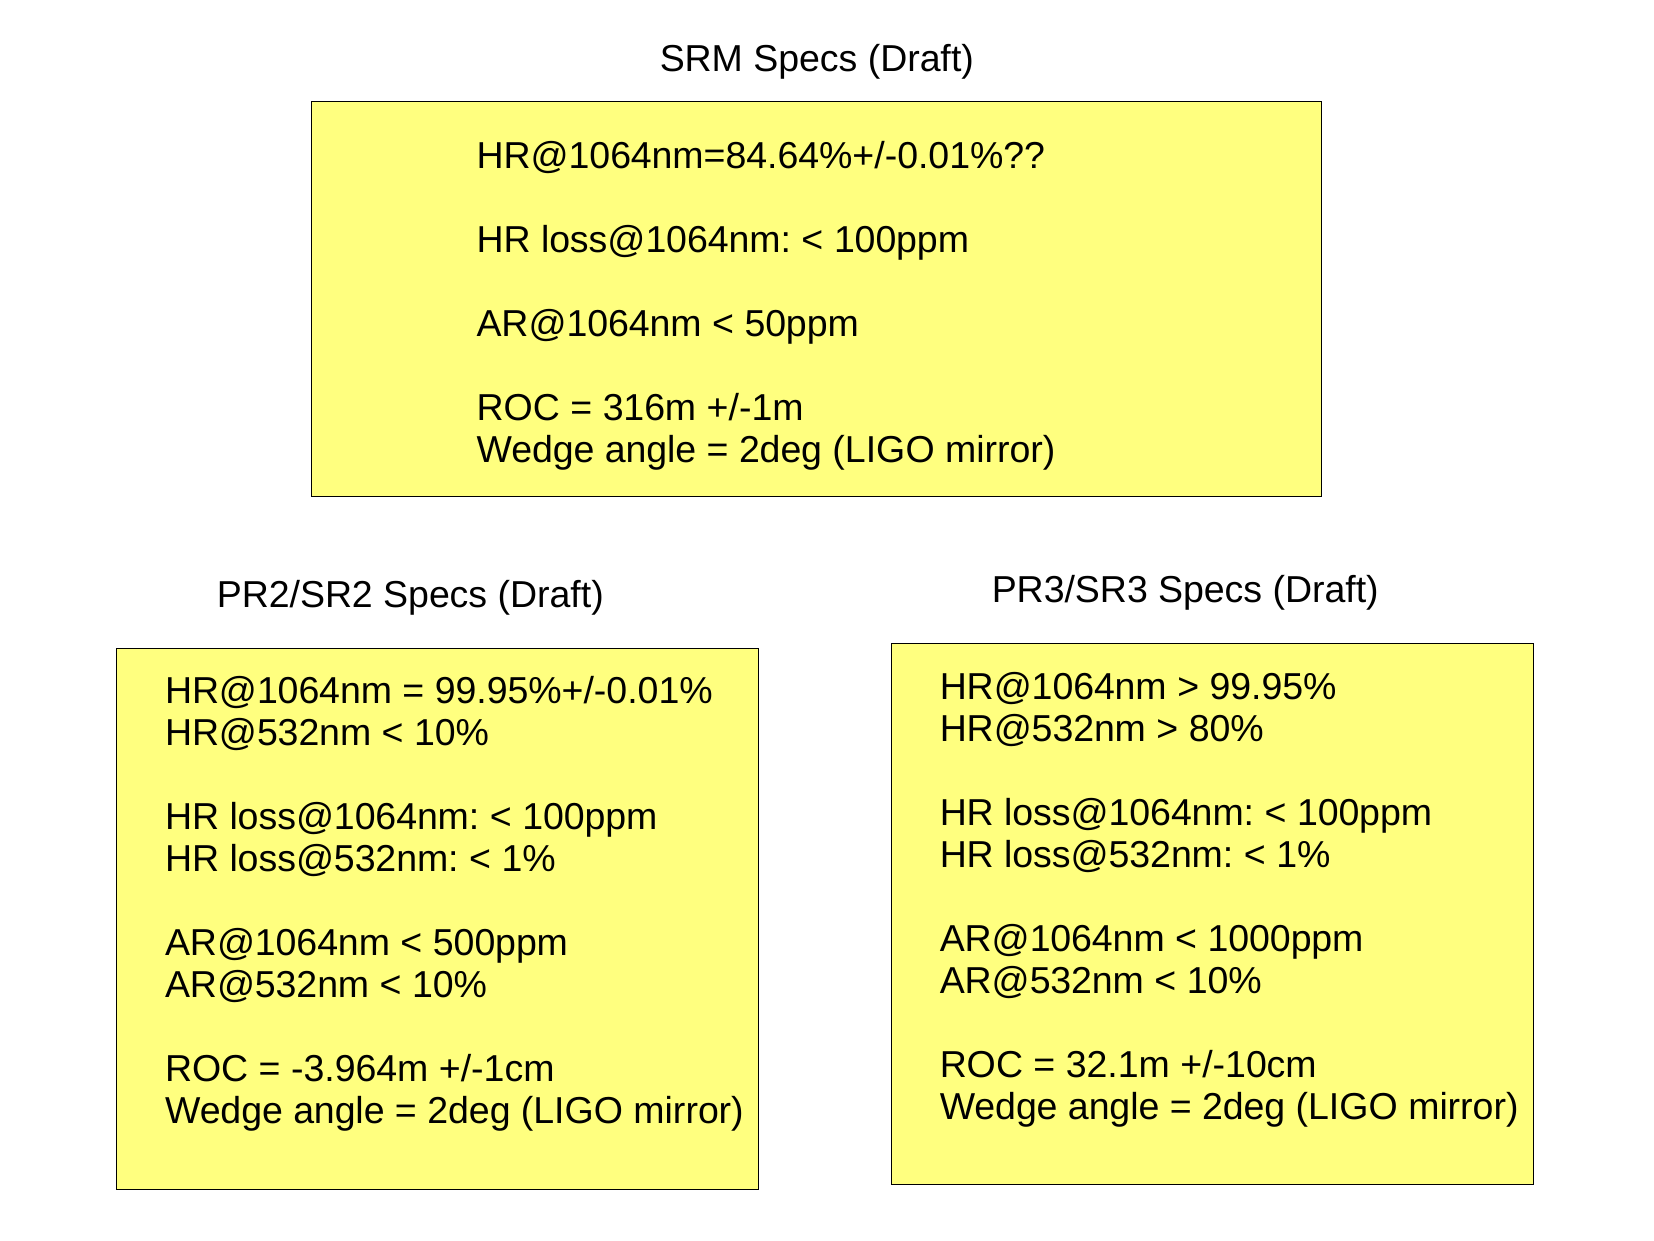

SRM Specs (Draft)
HR@1064nm=84.64%+/-0.01%??
HR loss@1064nm: < 100ppm
AR@1064nm < 50ppm
ROC = 316m +/-1m
Wedge angle = 2deg (LIGO mirror)
PR3/SR3 Specs (Draft)
PR2/SR2 Specs (Draft)
HR@1064nm > 99.95%
HR@532nm > 80%
HR loss@1064nm: < 100ppm
HR loss@532nm: < 1%
AR@1064nm < 1000ppm
AR@532nm < 10%
ROC = 32.1m +/-10cm
Wedge angle = 2deg (LIGO mirror)
HR@1064nm = 99.95%+/-0.01%
HR@532nm < 10%
HR loss@1064nm: < 100ppm
HR loss@532nm: < 1%
AR@1064nm < 500ppm
AR@532nm < 10%
ROC = -3.964m +/-1cm
Wedge angle = 2deg (LIGO mirror)